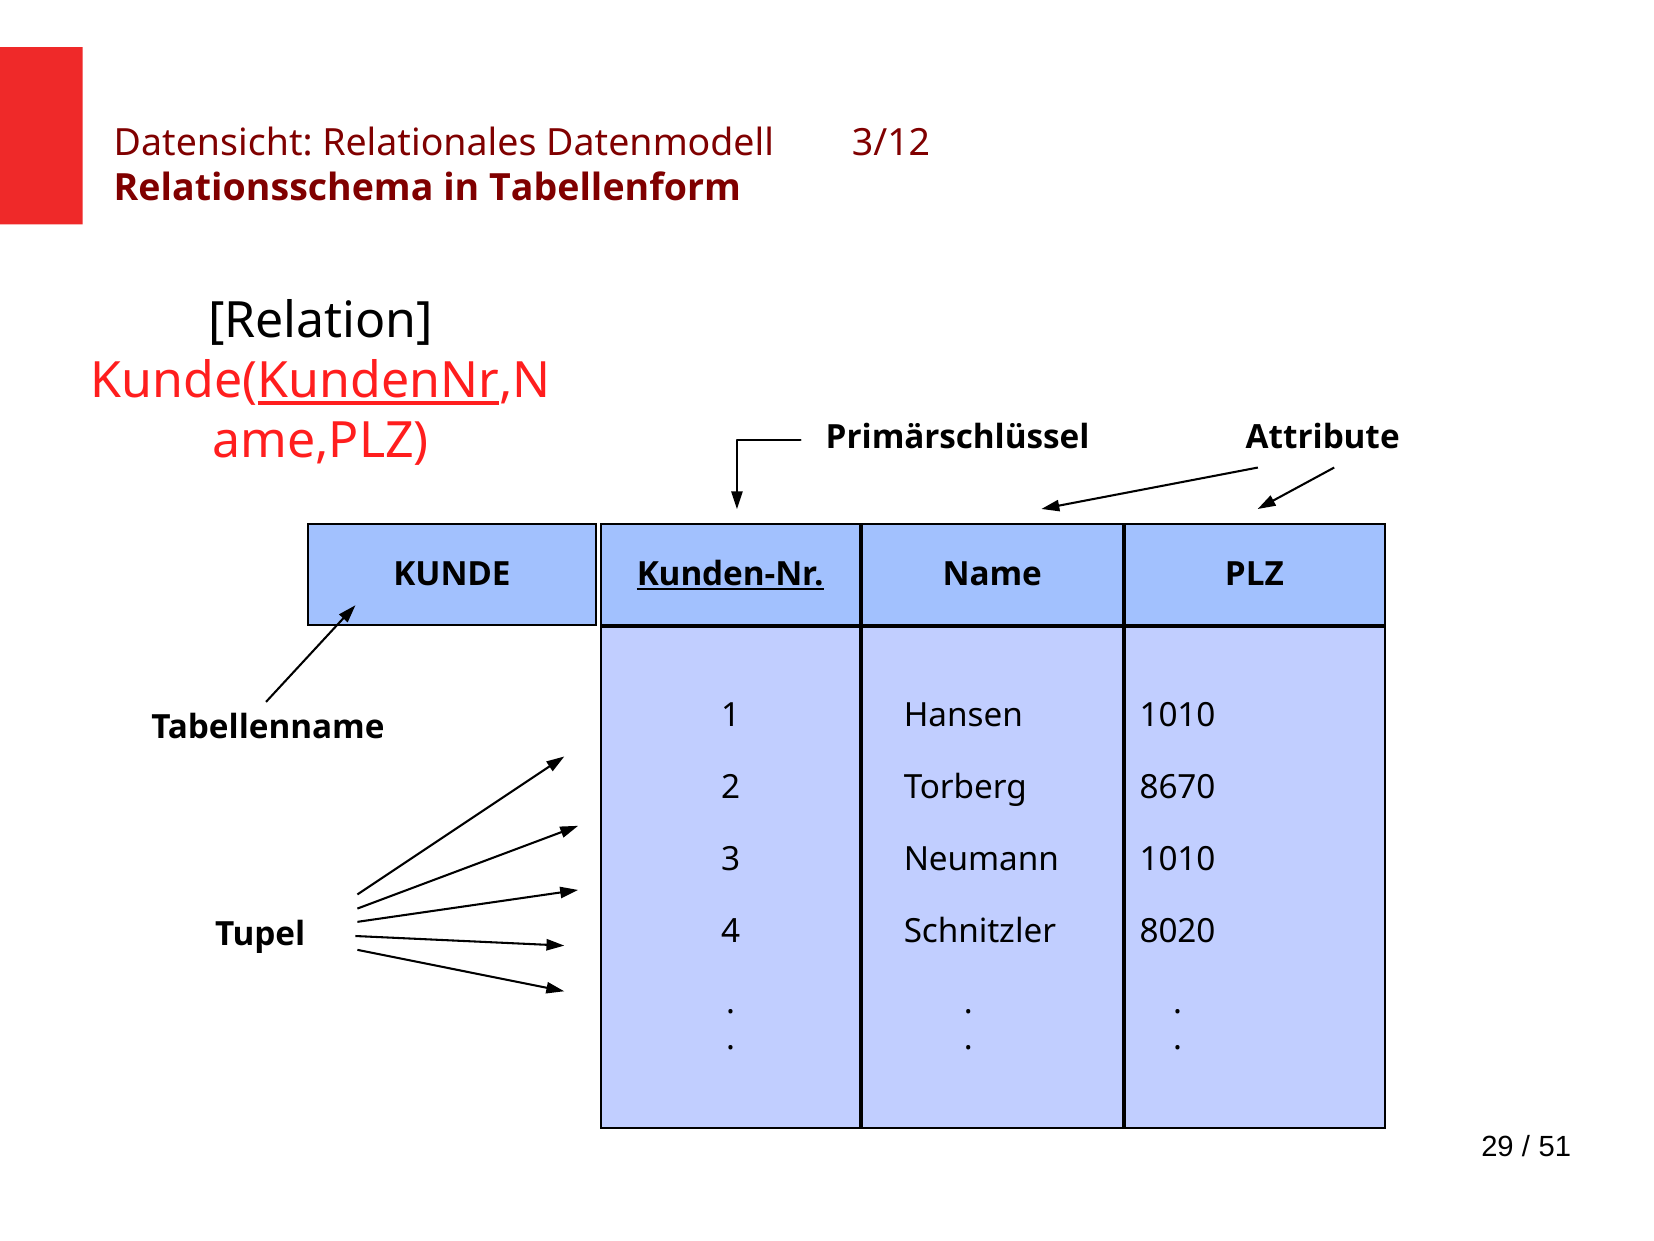

# Datensicht: Relationales Datenmodell 	3/12 Relationsschema in Tabellenform
[Relation] Kunde(KundenNr,Name,PLZ)
Primärschlüssel
Attribute
KUNDE
Kunden-Nr.
Name
PLZ
1
2
3
4
.
.
 Hansen
 Torberg
 Neumann
 Schnitzler
.
.
1010
8670
1010
8020
.
.
Tabellenname
Tupel
29
Folie